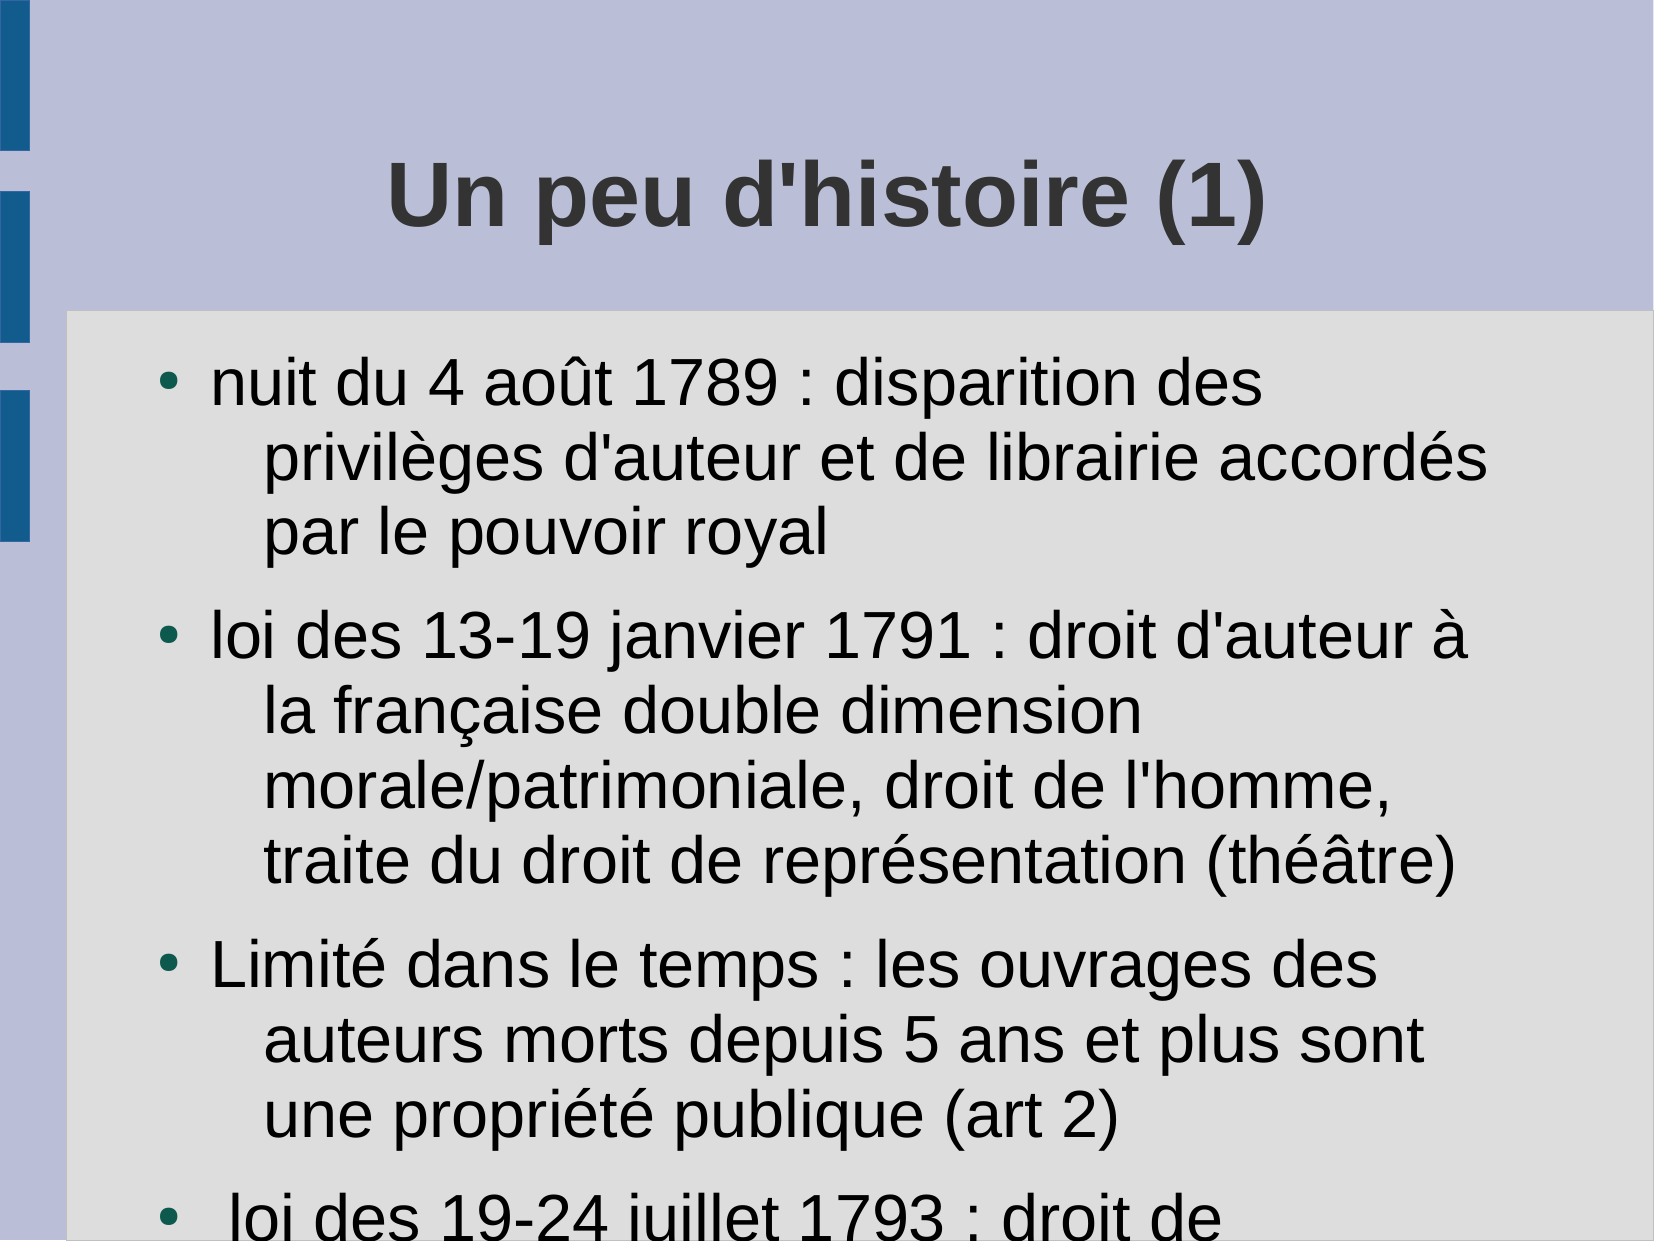

# Un peu d'histoire (1)
nuit du 4 août 1789 : disparition des privilèges d'auteur et de librairie accordés par le pouvoir royal
loi des 13-19 janvier 1791 : droit d'auteur à la française double dimension morale/patrimoniale, droit de l'homme, traite du droit de représentation (théâtre)
Limité dans le temps : les ouvrages des auteurs morts depuis 5 ans et plus sont une propriété publique (art 2)
 loi des 19-24 juillet 1793 : droit de reproduction